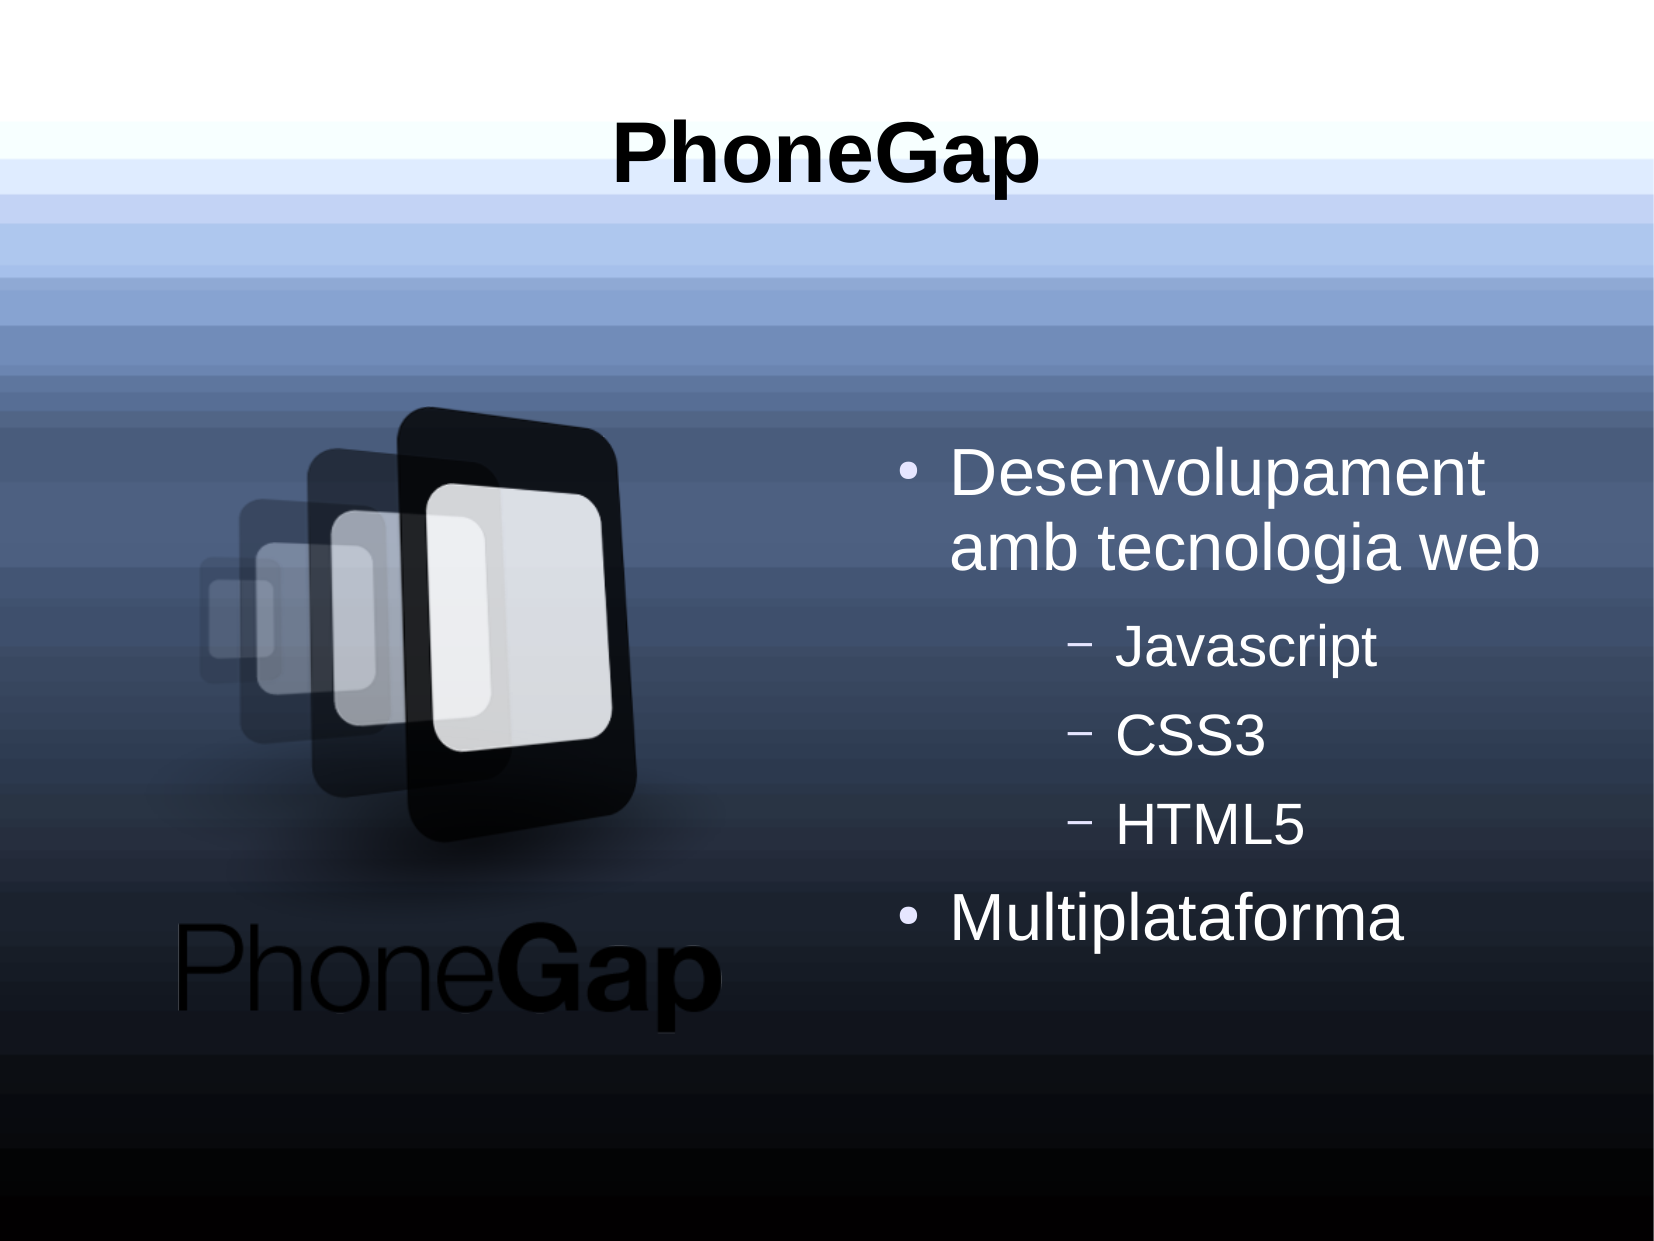

# PhoneGap
Desenvolupament amb tecnologia web
Javascript
CSS3
HTML5
Multiplataforma